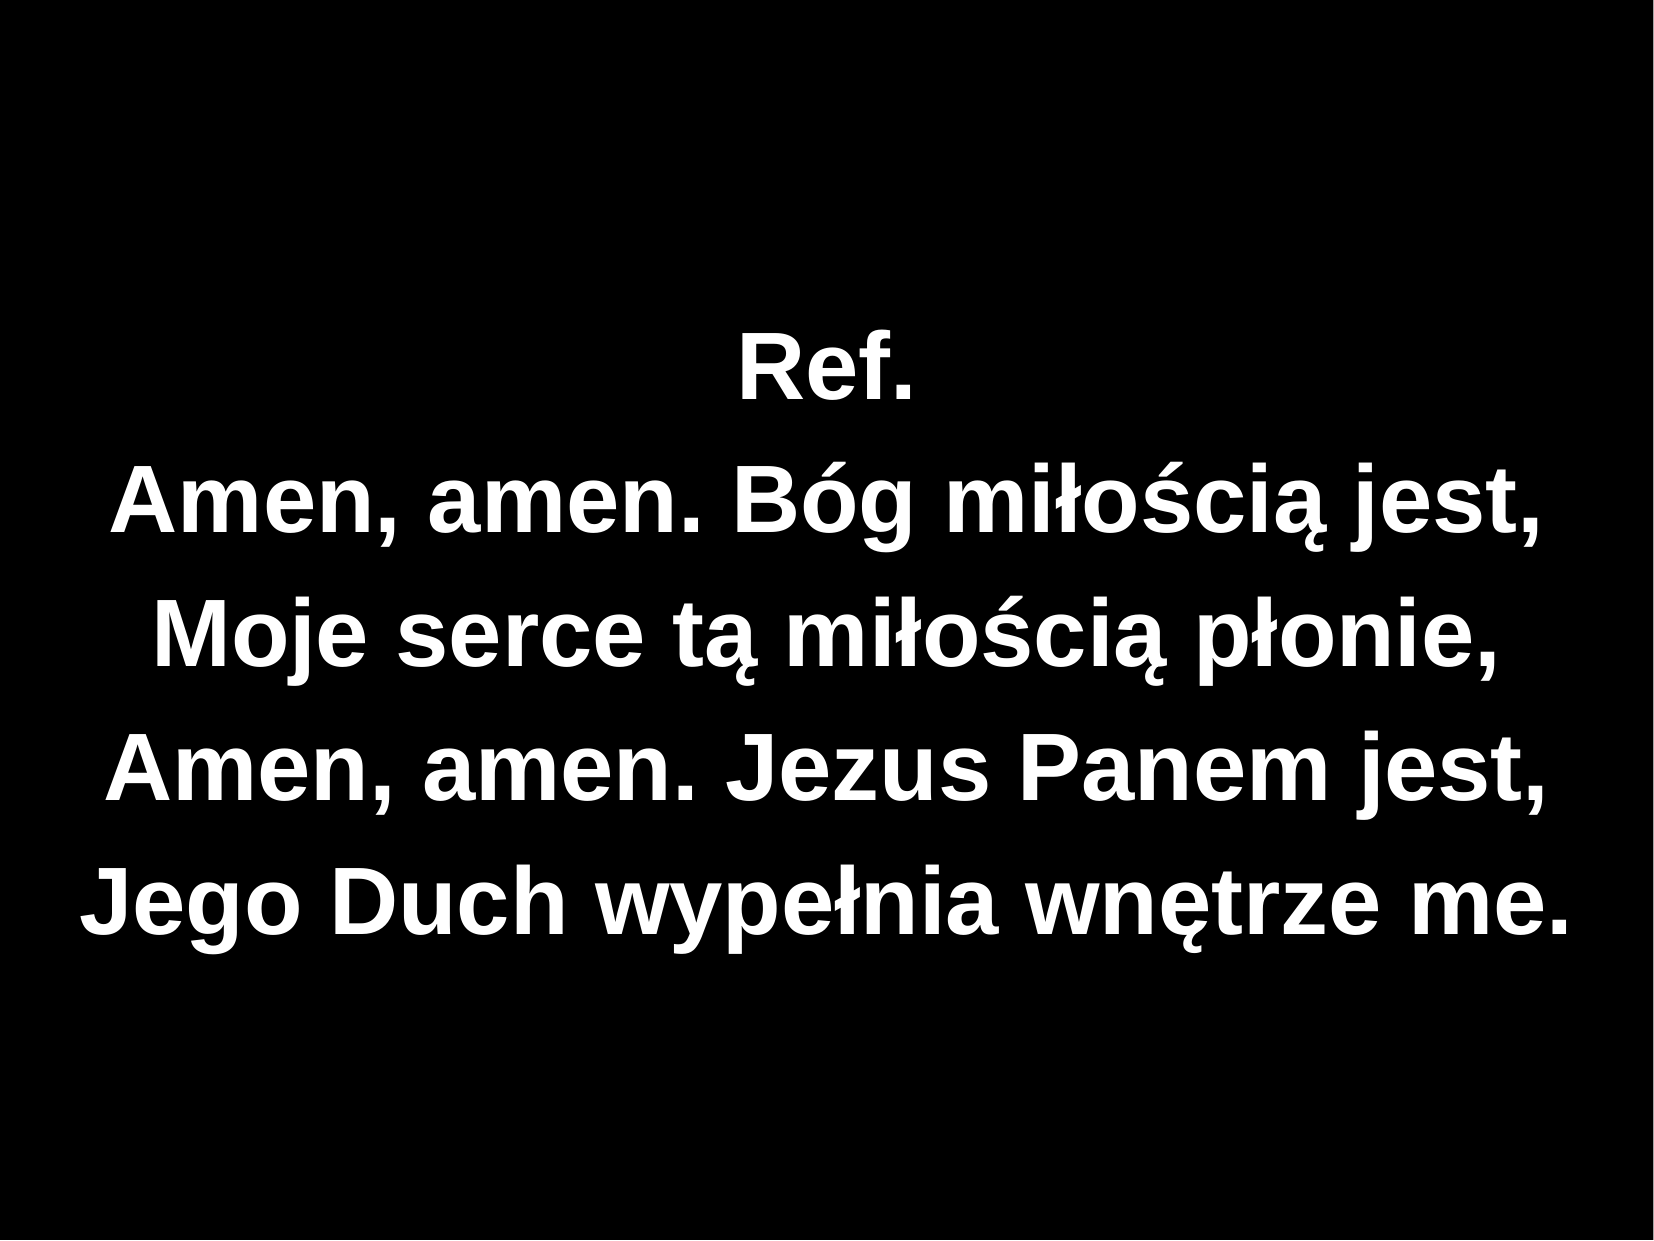

# Ref.
Amen, amen. Bóg miłością jest,
Moje serce tą miłością płonie,
Amen, amen. Jezus Panem jest,
Jego Duch wypełnia wnętrze me.